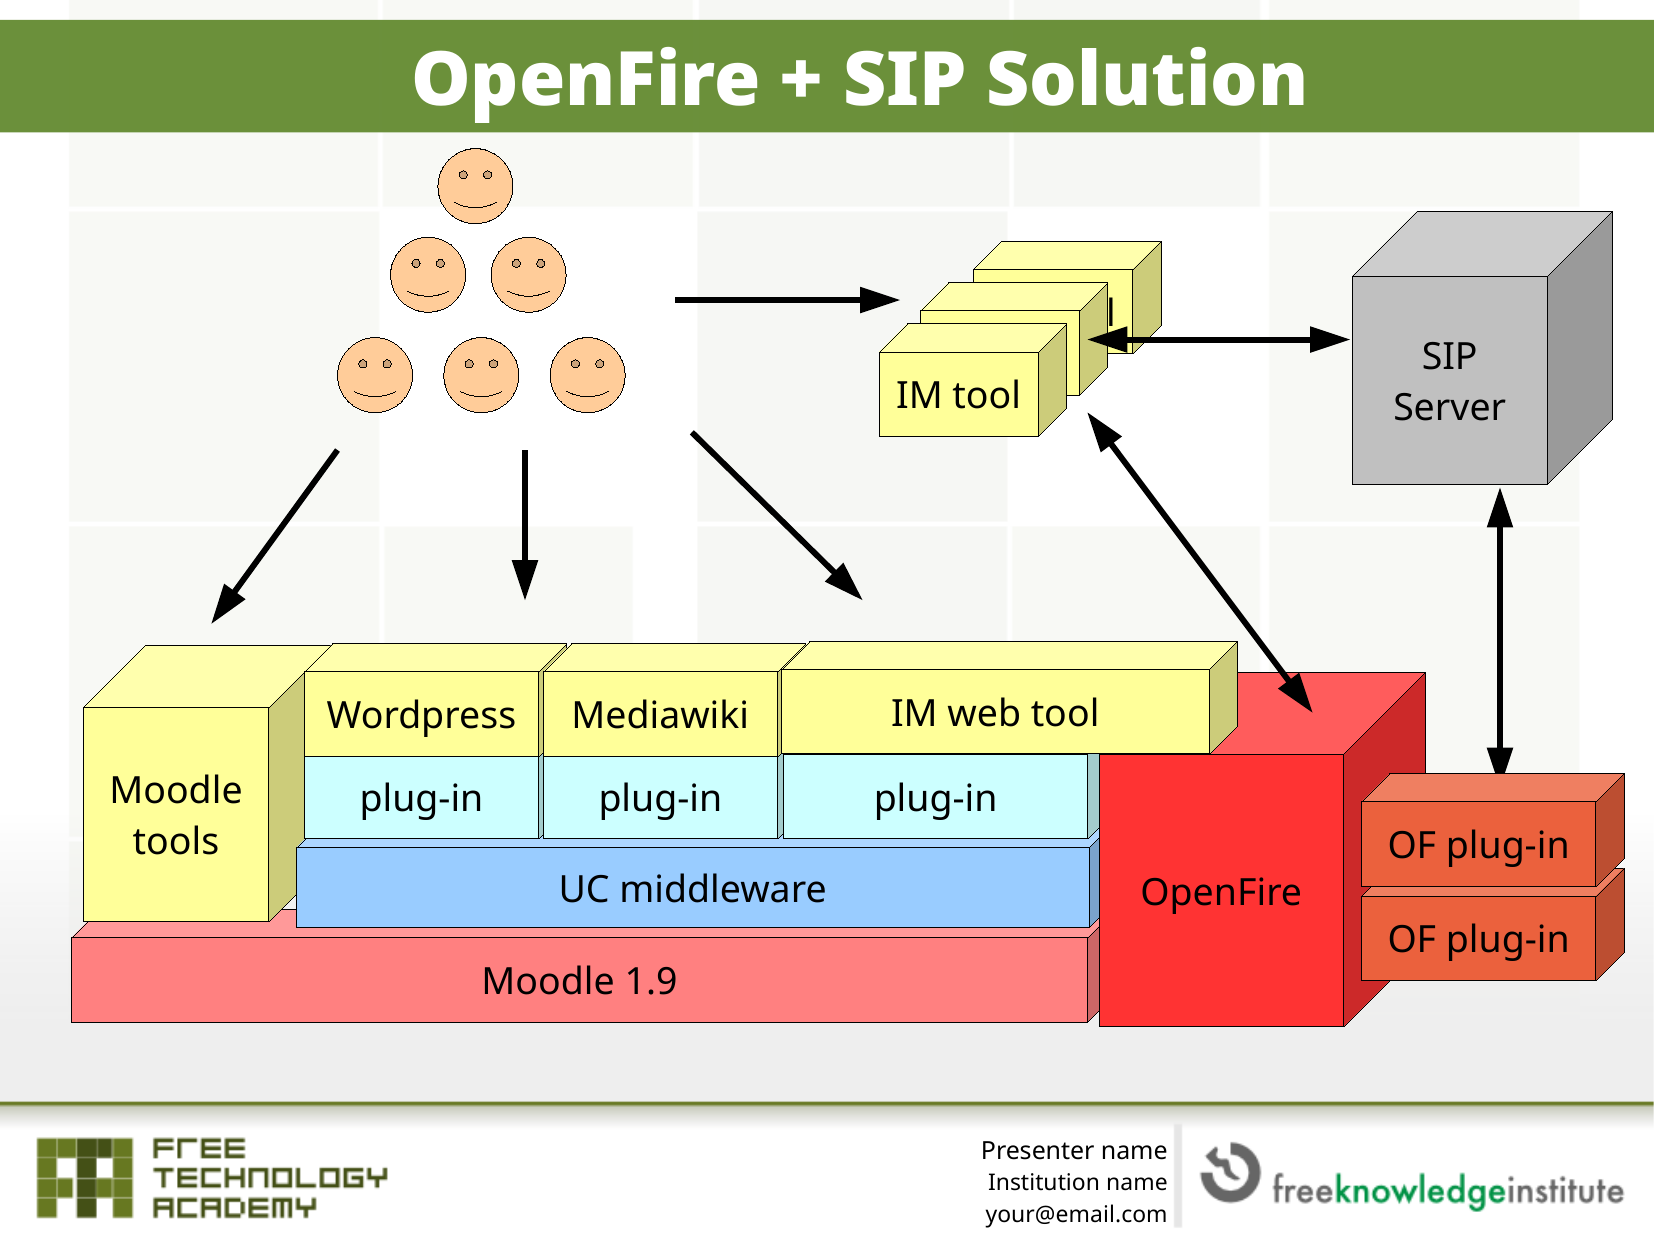

# OpenFire + SIP Solution
SIP
Server
IM tool
IM tool
IM tool
IM web tool
Wordpress
Mediawiki
Moodle
tools
OpenFire
plug-in
plug-in
plug-in
OF plug-in
UC middleware
OF plug-in
Moodle 1.9